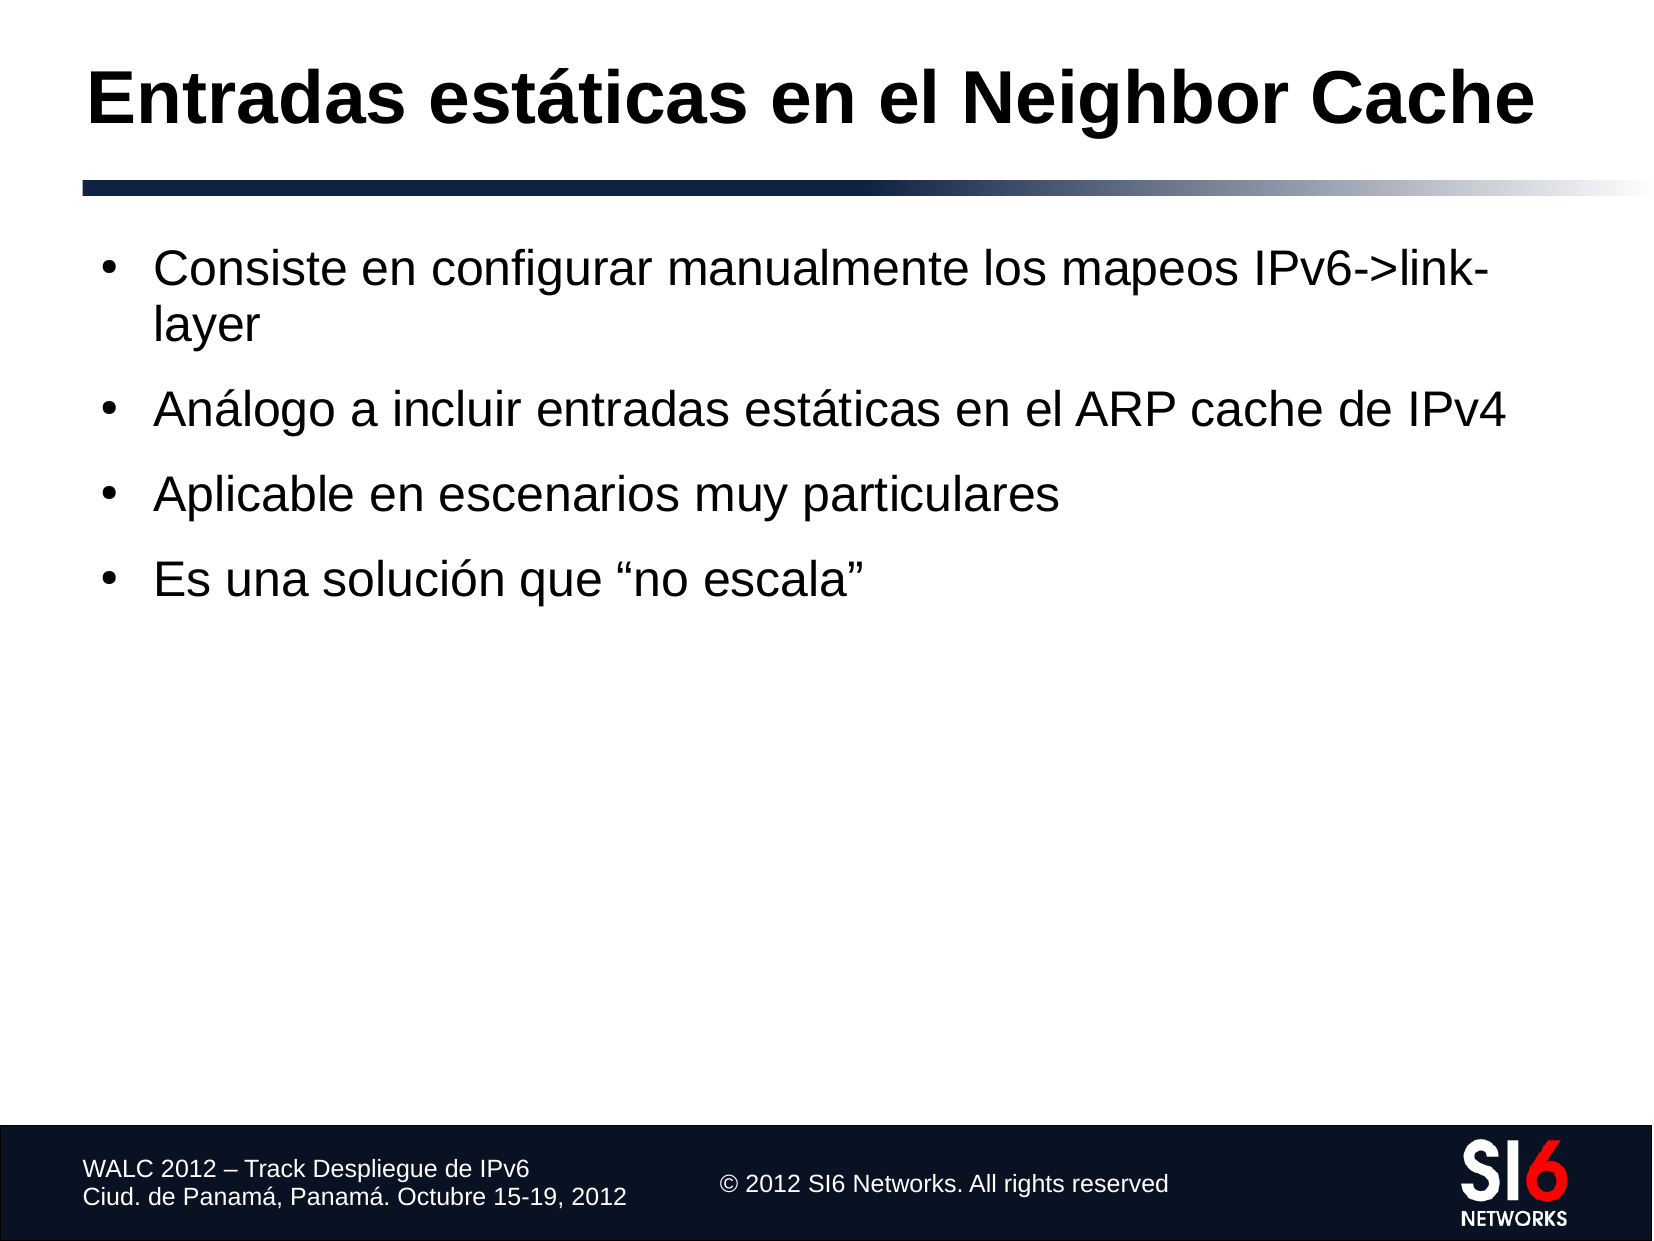

# Entradas estáticas en el Neighbor Cache
Consiste en configurar manualmente los mapeos IPv6->link-layer
Análogo a incluir entradas estáticas en el ARP cache de IPv4
Aplicable en escenarios muy particulares
Es una solución que “no escala”
Congreso de Seguridad en Computo 2011